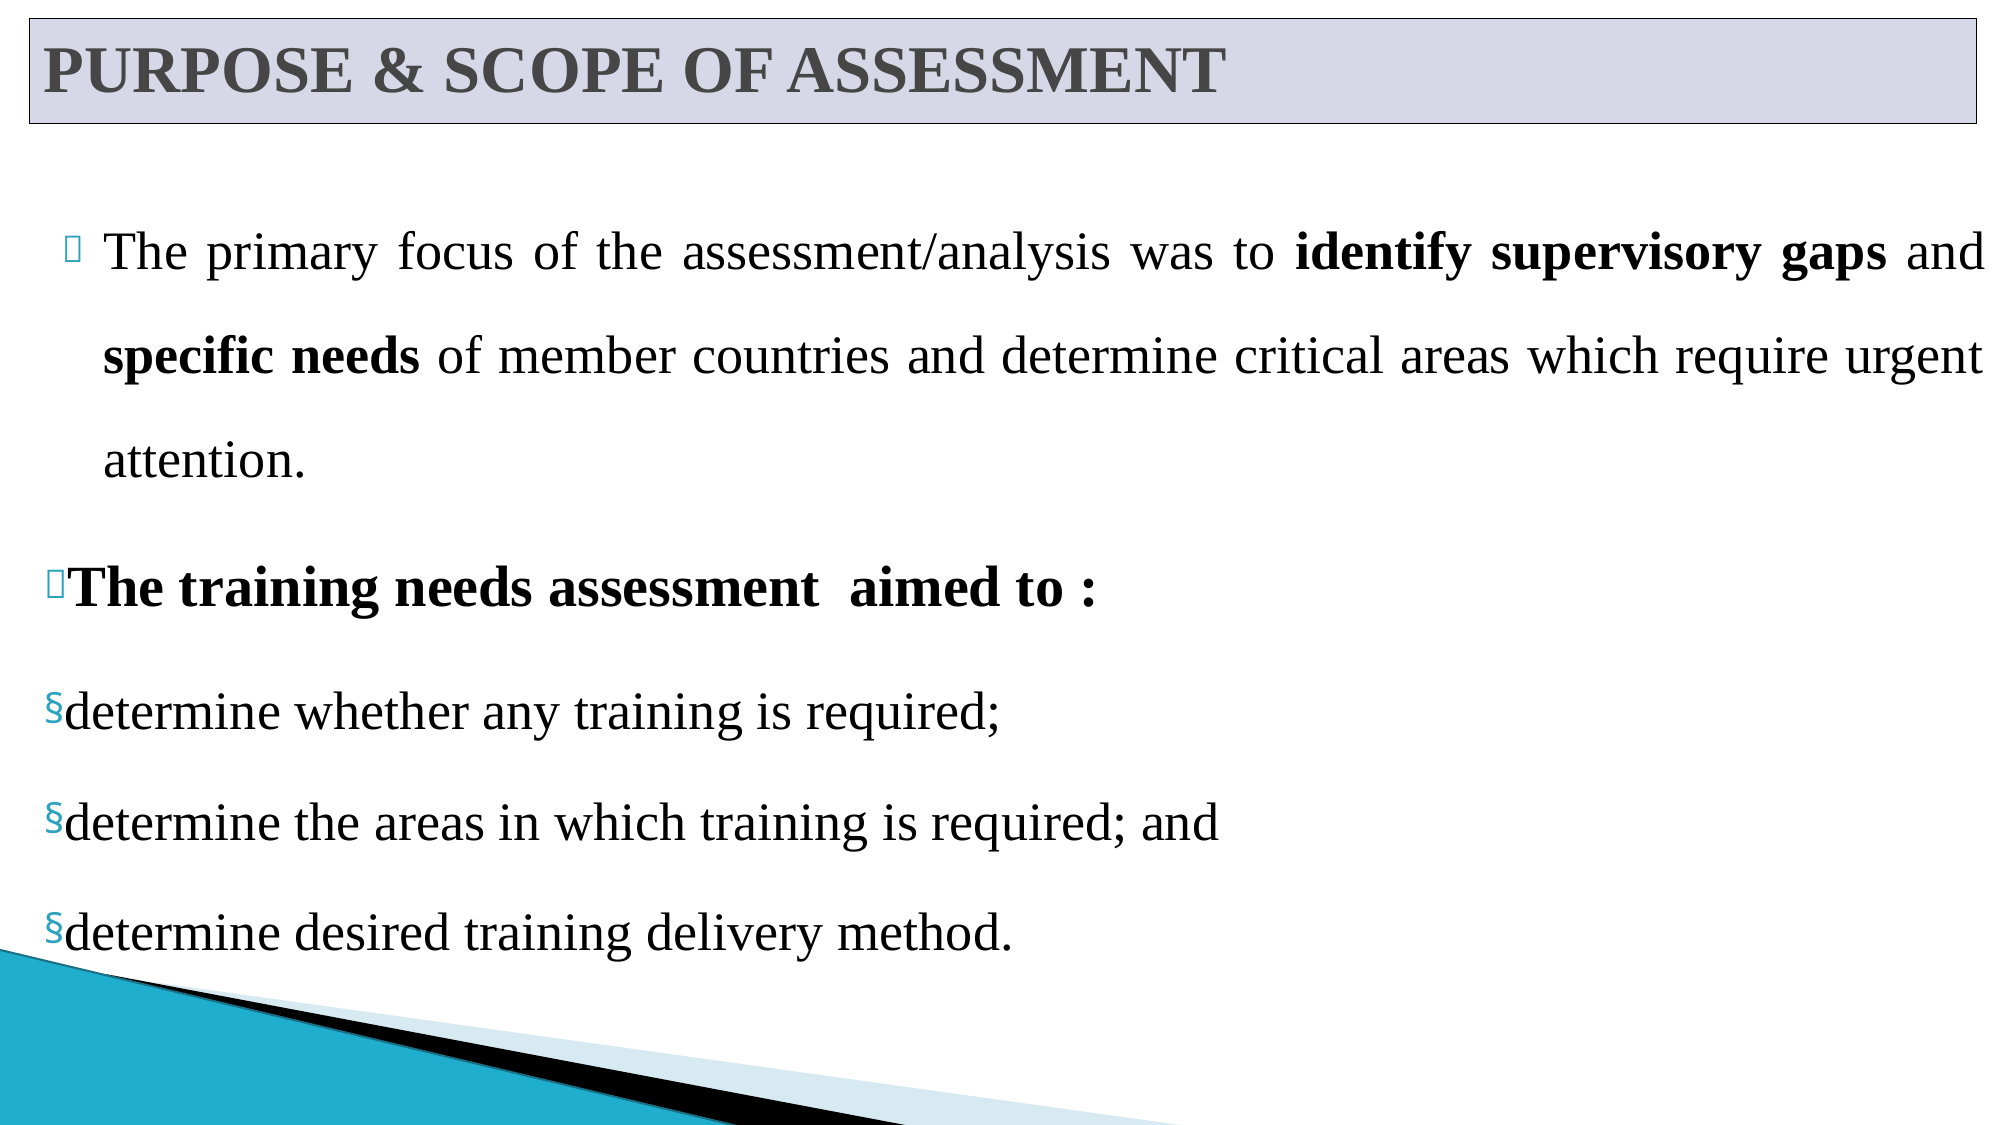

# PURPOSE & SCOPE OF ASSESSMENT
The primary focus of the assessment/analysis was to identify supervisory gaps and specific needs of member countries and determine critical areas which require urgent attention.
The training needs assessment aimed to :
determine whether any training is required;
determine the areas in which training is required; and
determine desired training delivery method.